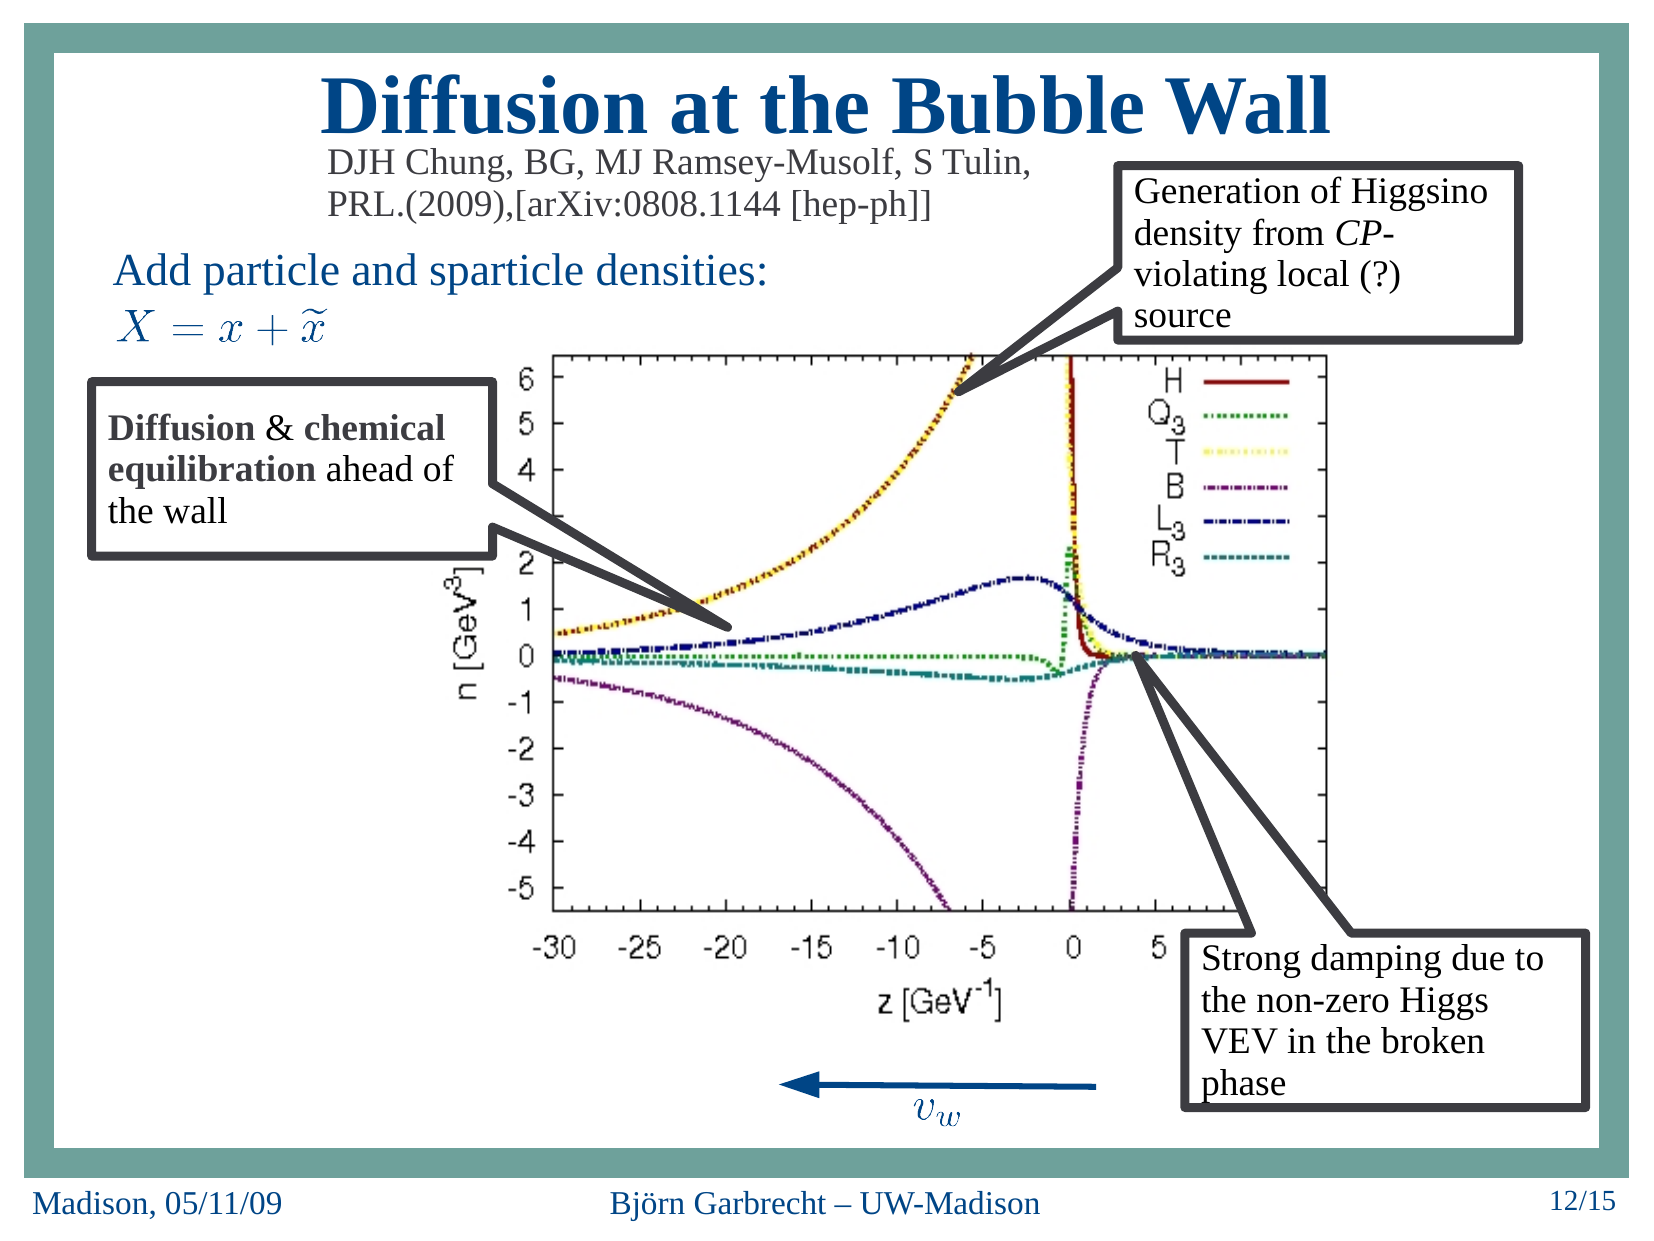

# Diffusion at the Bubble Wall
DJH Chung, BG, MJ Ramsey-Musolf, S Tulin, PRL.(2009),[arXiv:0808.1144 [hep-ph]]
Generation of Higgsino density from CP-violating local (?) source
Add particle and sparticle densities:
Diffusion & chemical equilibration ahead of the wall
Strong damping due to the non-zero Higgs VEV in the broken phase
Björn Garbrecht – UW-Madison
12